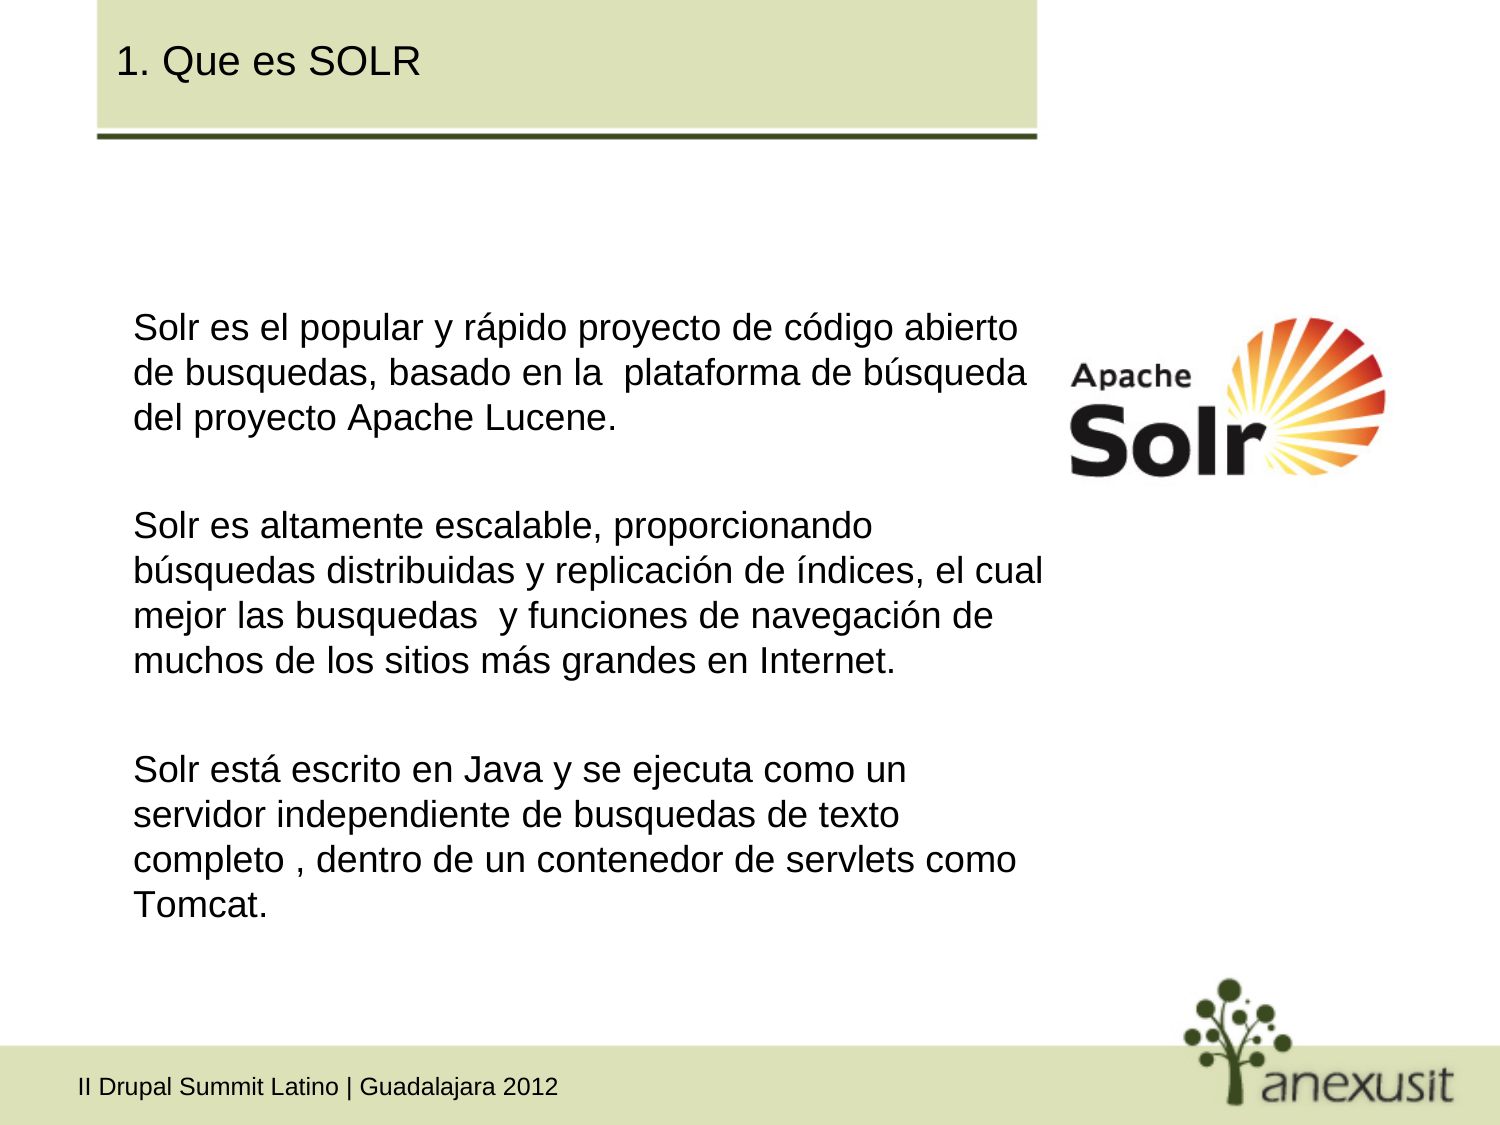

1. Que es SOLR
Solr es el popular y rápido proyecto de código abierto de busquedas, basado en la plataforma de búsqueda del proyecto Apache Lucene.
Solr es altamente escalable, proporcionando búsquedas distribuidas y replicación de índices, el cual mejor las busquedas y funciones de navegación de muchos de los sitios más grandes en Internet.
Solr está escrito en Java y se ejecuta como un servidor independiente de busquedas de texto completo , dentro de un contenedor de servlets como Tomcat.
II Drupal Summit Latino | Guadalajara 2012